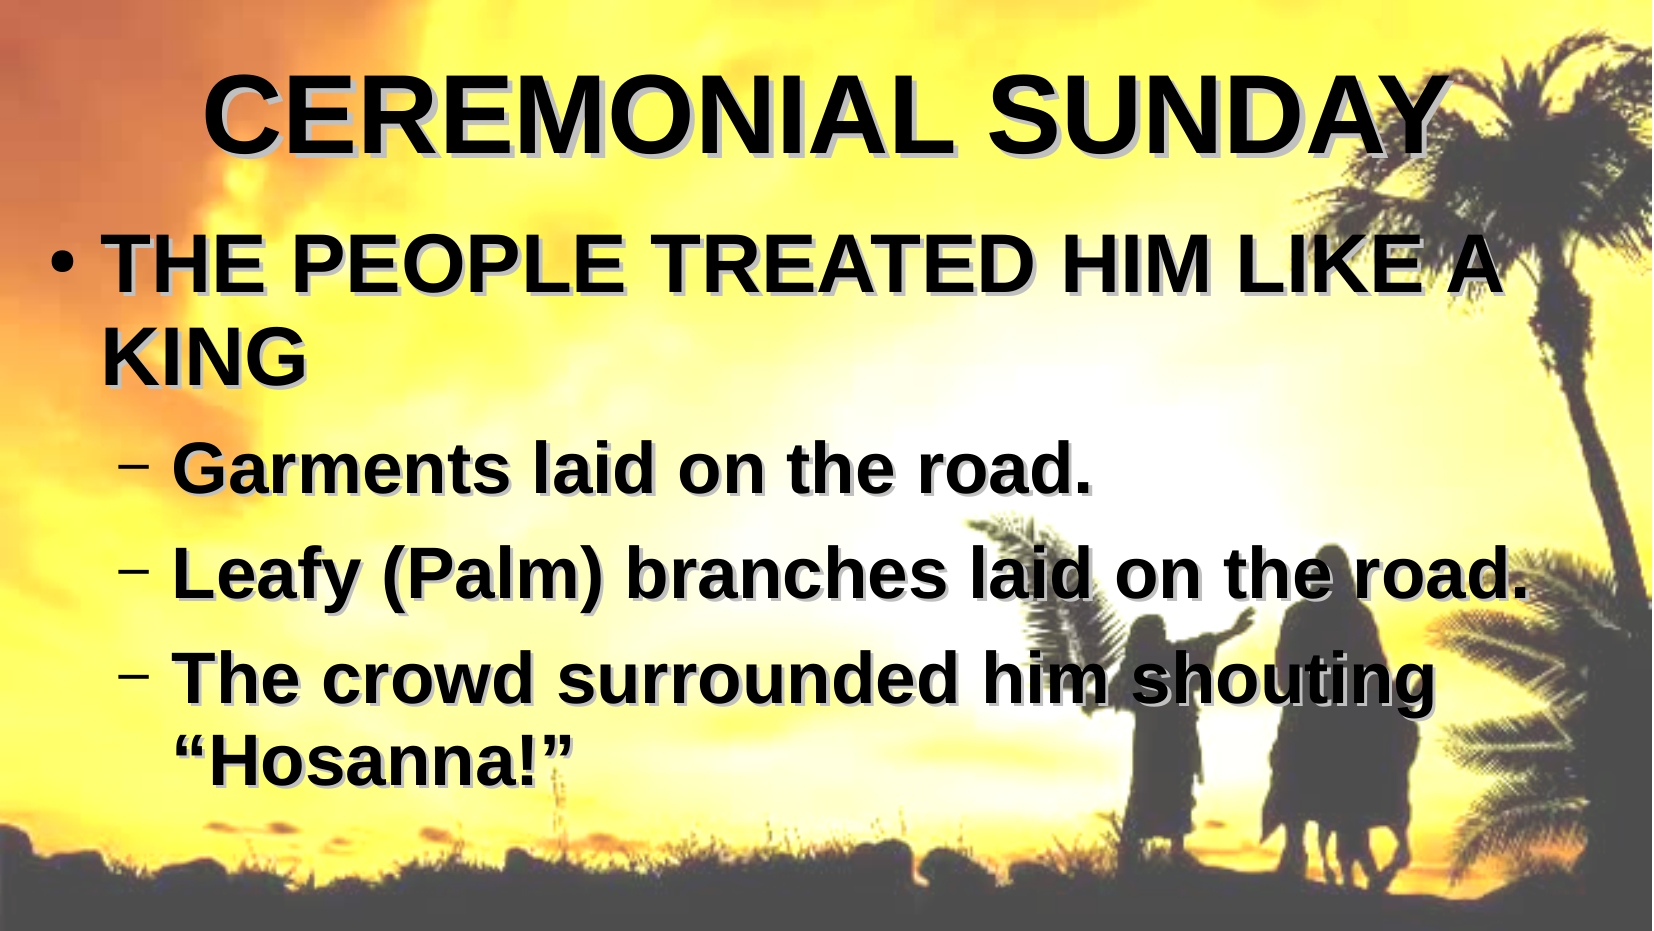

# CEREMONIAL SUNDAY
THE PEOPLE TREATED HIM LIKE A KING
Garments laid on the road.
Leafy (Palm) branches laid on the road.
The crowd surrounded him shouting “Hosanna!”